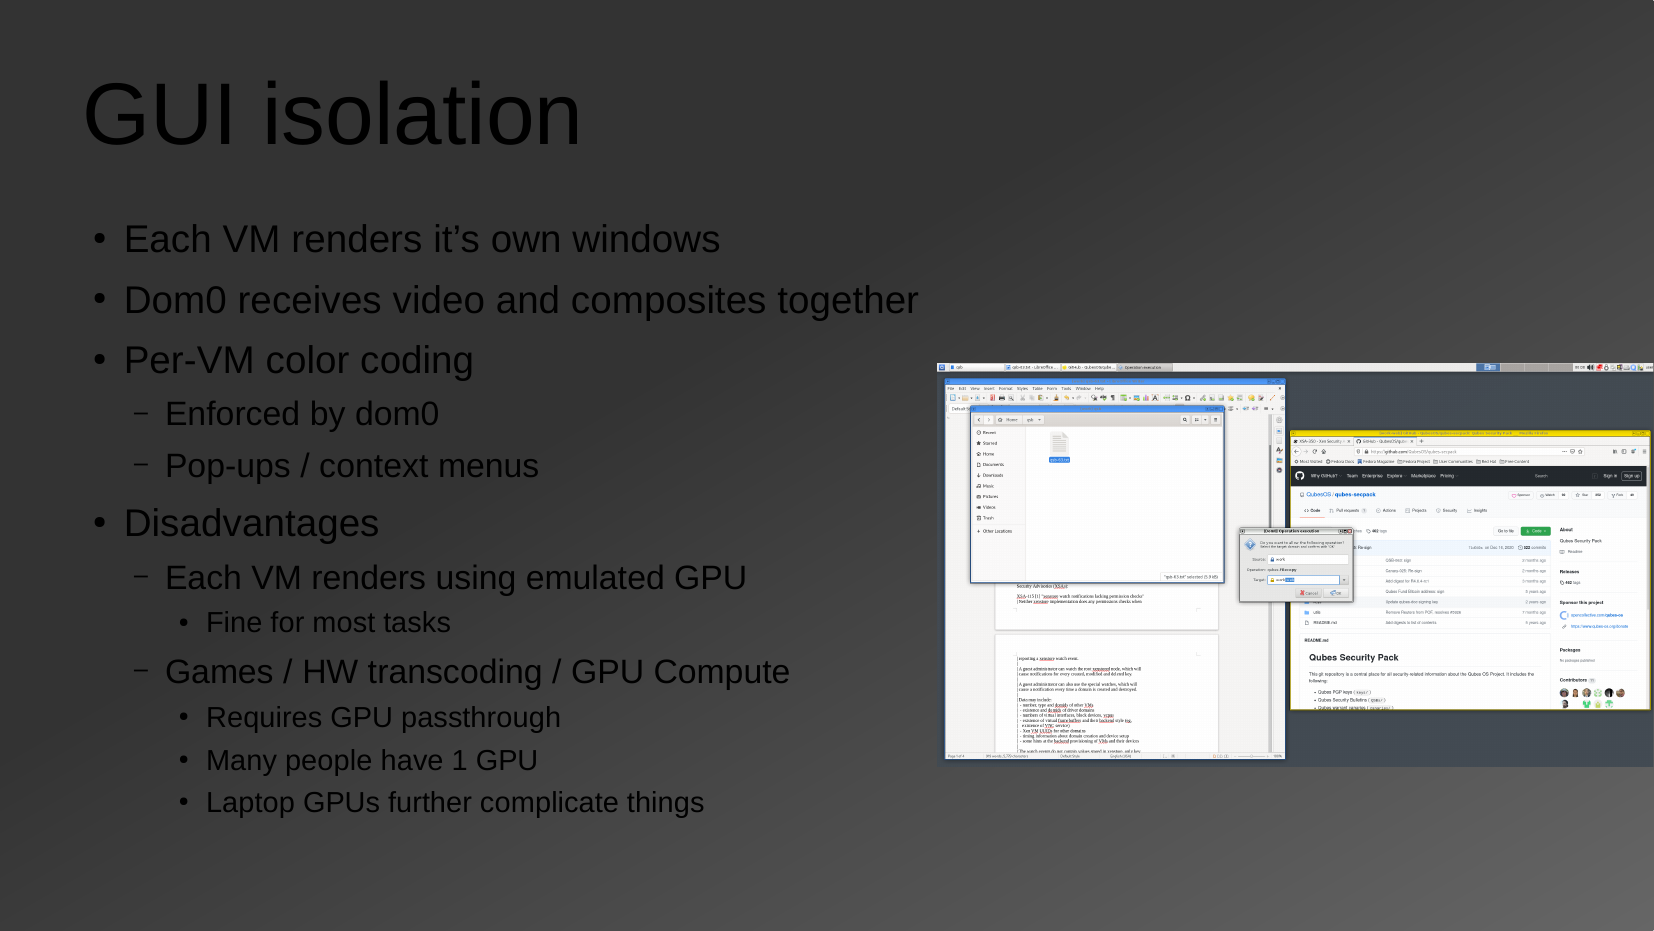

# GUI isolation
Each VM renders it’s own windows
Dom0 receives video and composites together
Per-VM color coding
Enforced by dom0
Pop-ups / context menus
Disadvantages
Each VM renders using emulated GPU
Fine for most tasks
Games / HW transcoding / GPU Compute
Requires GPU passthrough
Many people have 1 GPU
Laptop GPUs further complicate things